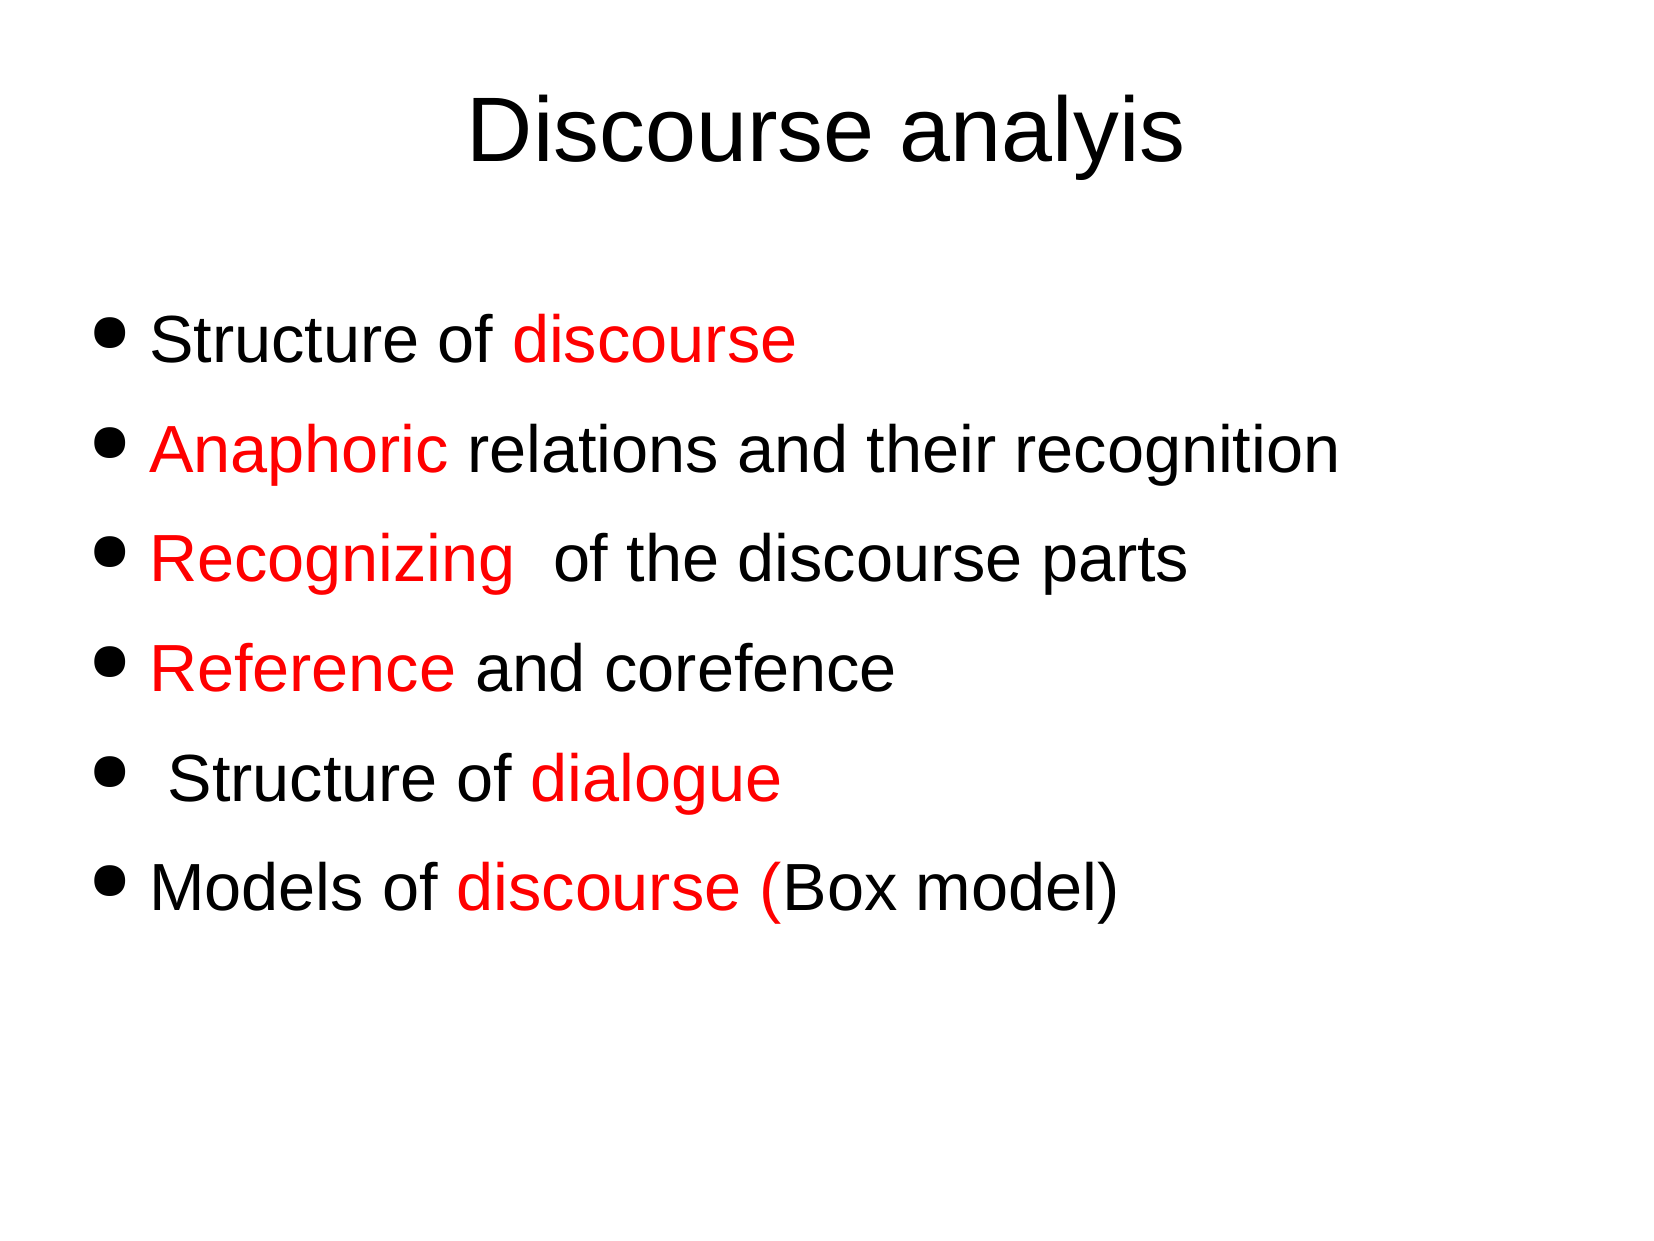

# Discourse analyis
 Structure of discourse
 Anaphoric relations and their recognition
 Recognizing of the discourse parts
 Reference and corefence
 Structure of dialogue
 Models of discourse (Box model)